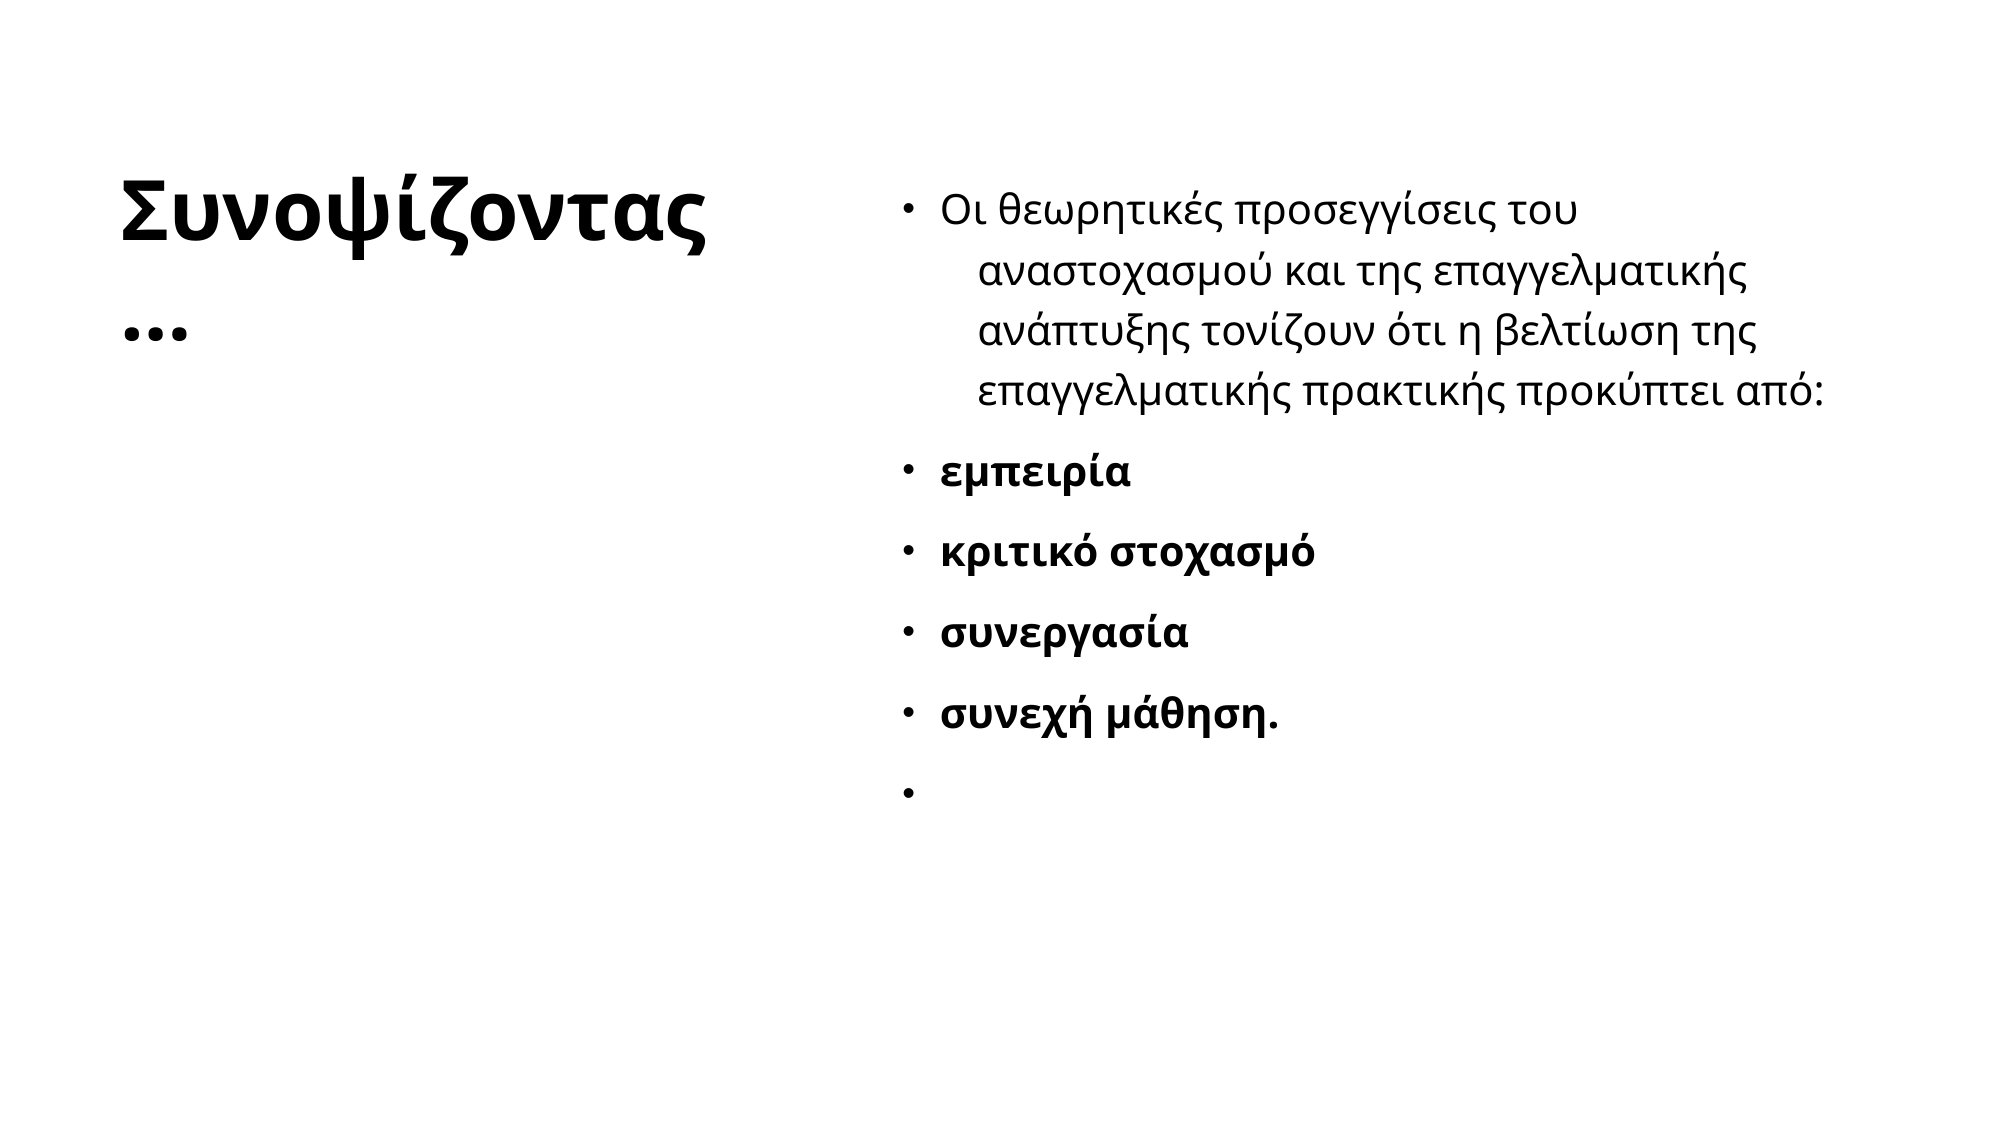

# Συνοψίζοντας…
Οι θεωρητικές προσεγγίσεις του αναστοχασμού και της επαγγελματικής ανάπτυξης τονίζουν ότι η βελτίωση της επαγγελματικής πρακτικής προκύπτει από:
εμπειρία
κριτικό στοχασμό
συνεργασία
συνεχή μάθηση.